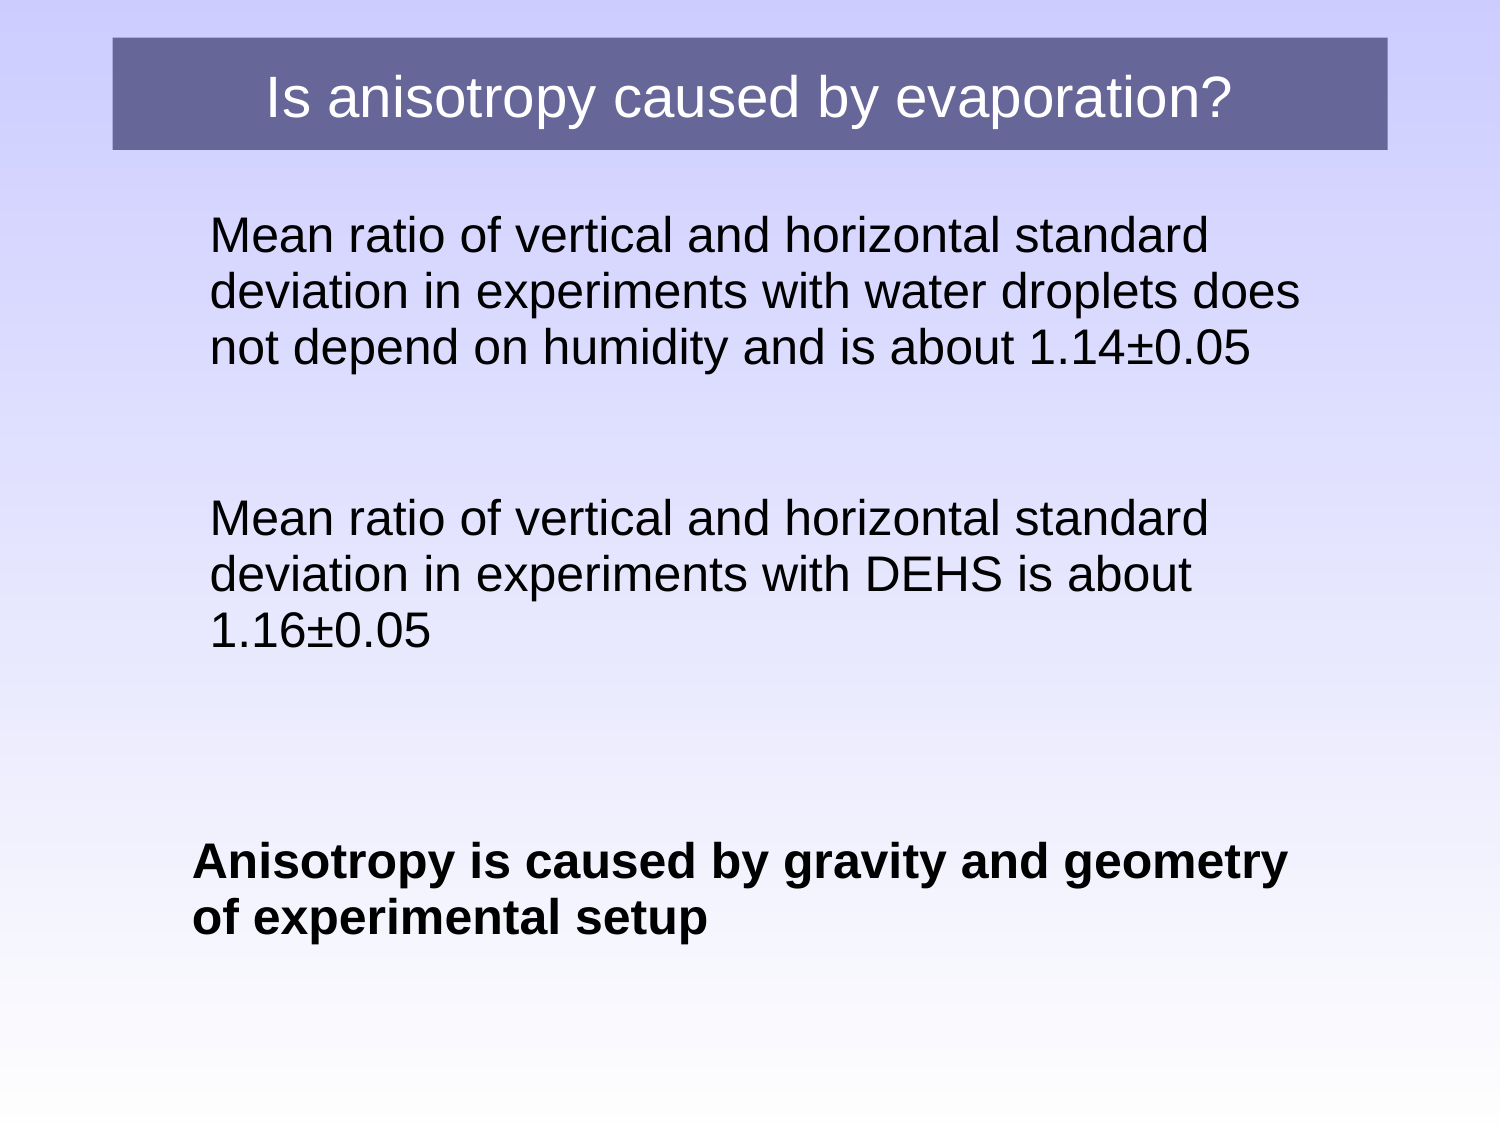

Is anisotropy caused by evaporation?
Mean ratio of vertical and horizontal standard deviation in experiments with water droplets does not depend on humidity and is about 1.14±0.05
Mean ratio of vertical and horizontal standard deviation in experiments with DEHS is about 1.16±0.05
Anisotropy is caused by gravity and geometry of experimental setup